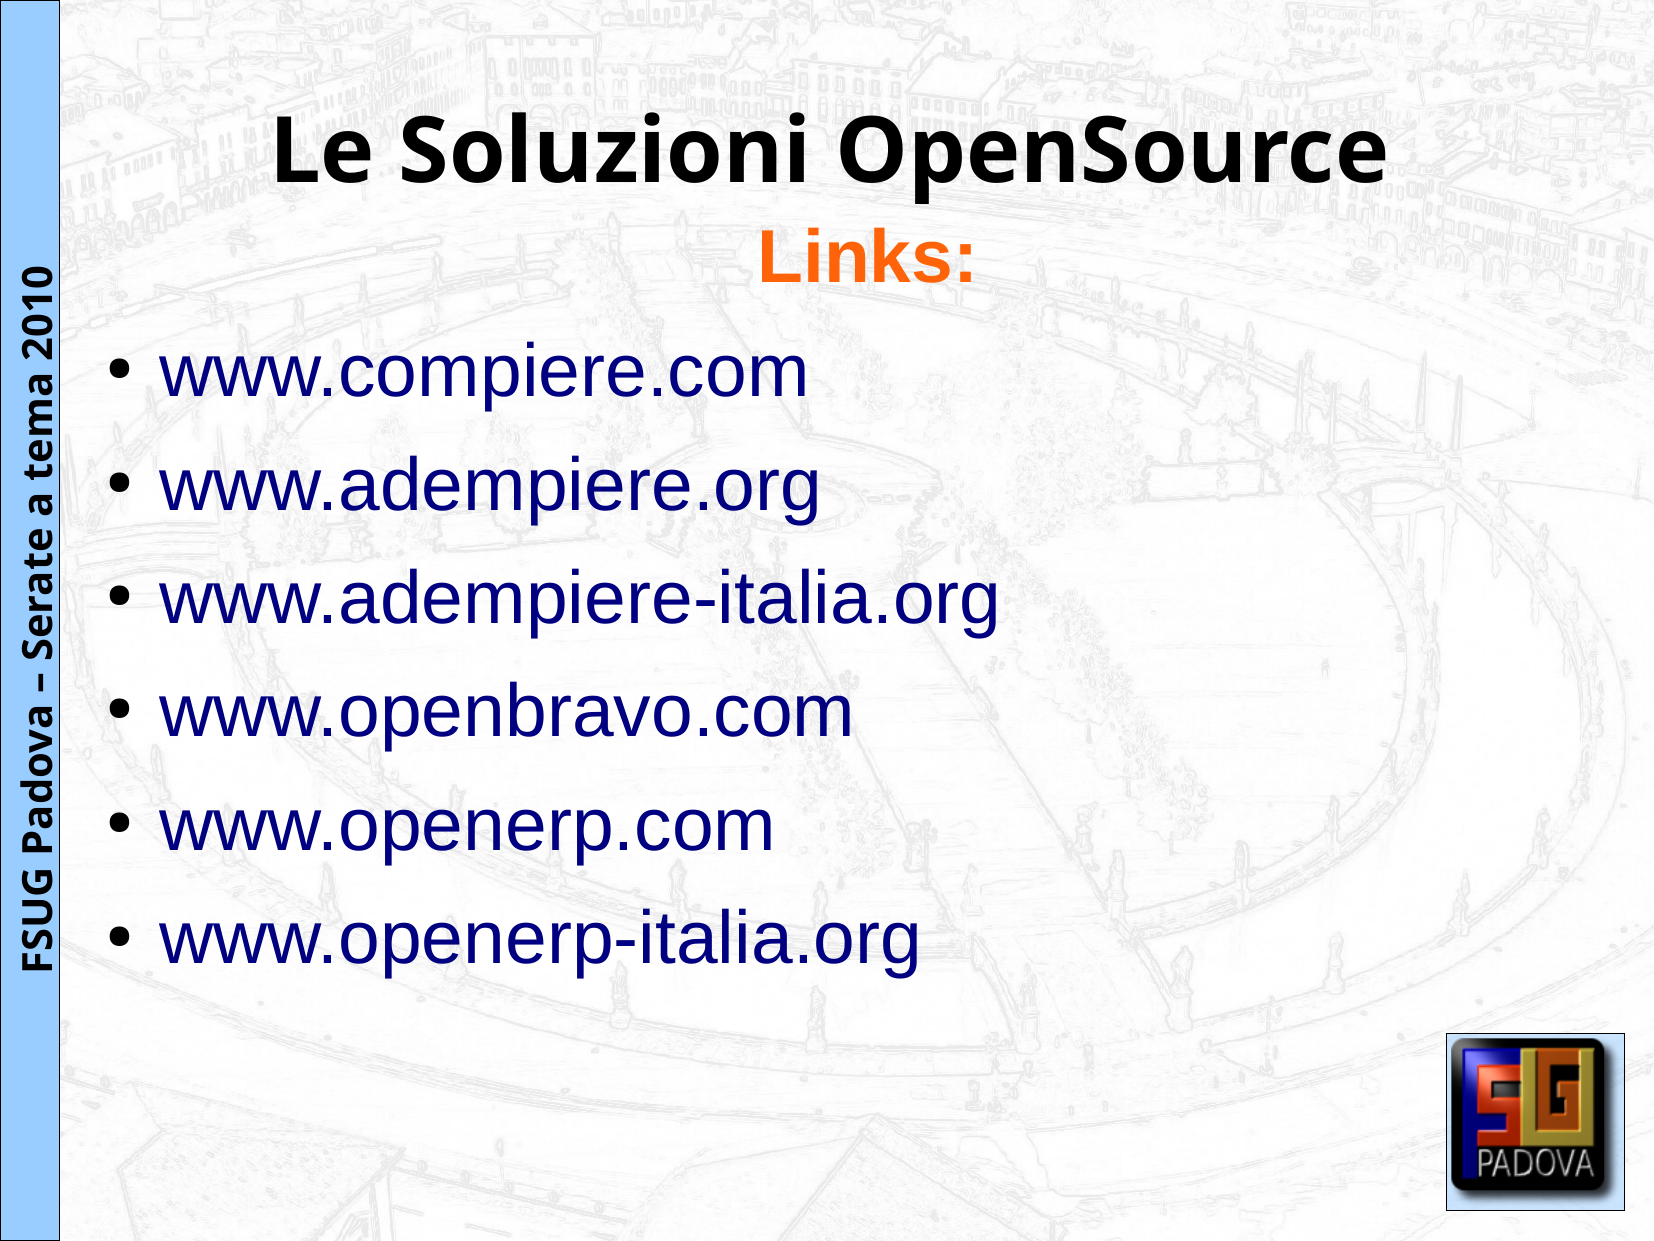

# Le Soluzioni OpenSource
Links:
www.compiere.com
www.adempiere.org
www.adempiere-italia.org
www.openbravo.com
www.openerp.com
www.openerp-italia.org
FSUG Padova – Serate a tema 2010